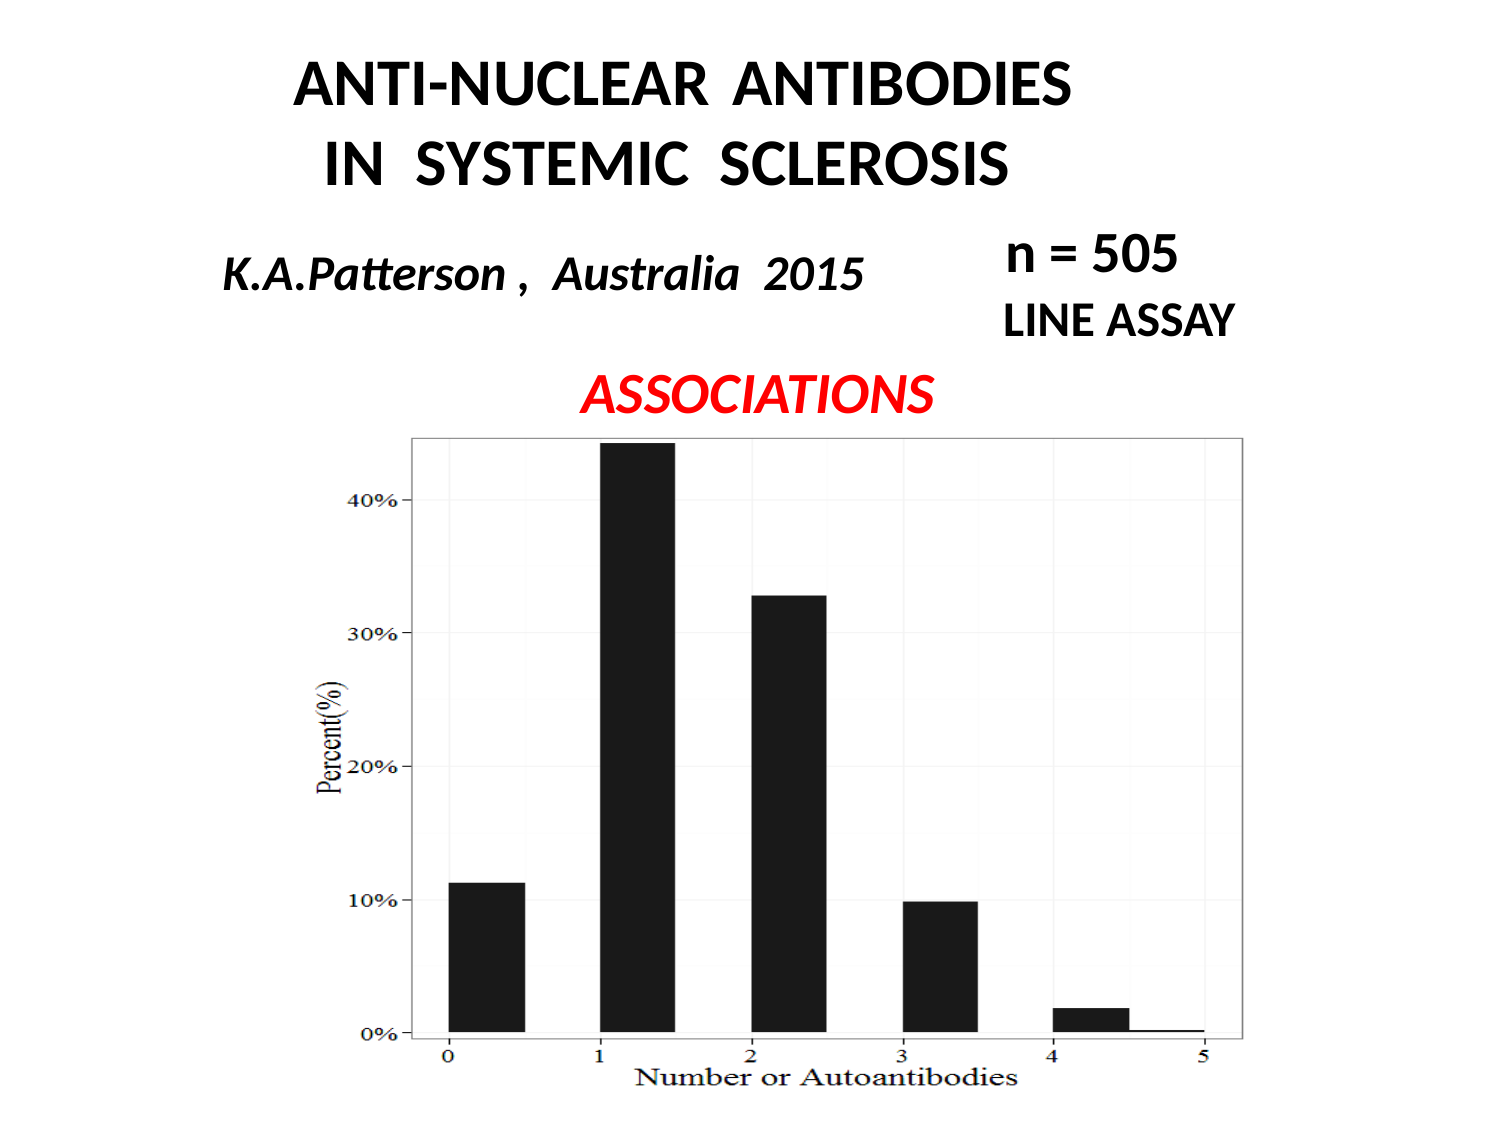

ANTI-NUCLEAR ANTIBODIES
 IN SYSTEMIC SCLEROSIS
 K.A.Patterson , Australia 2015
n = 505
ASSOCIATIONS
LINE ASSAY